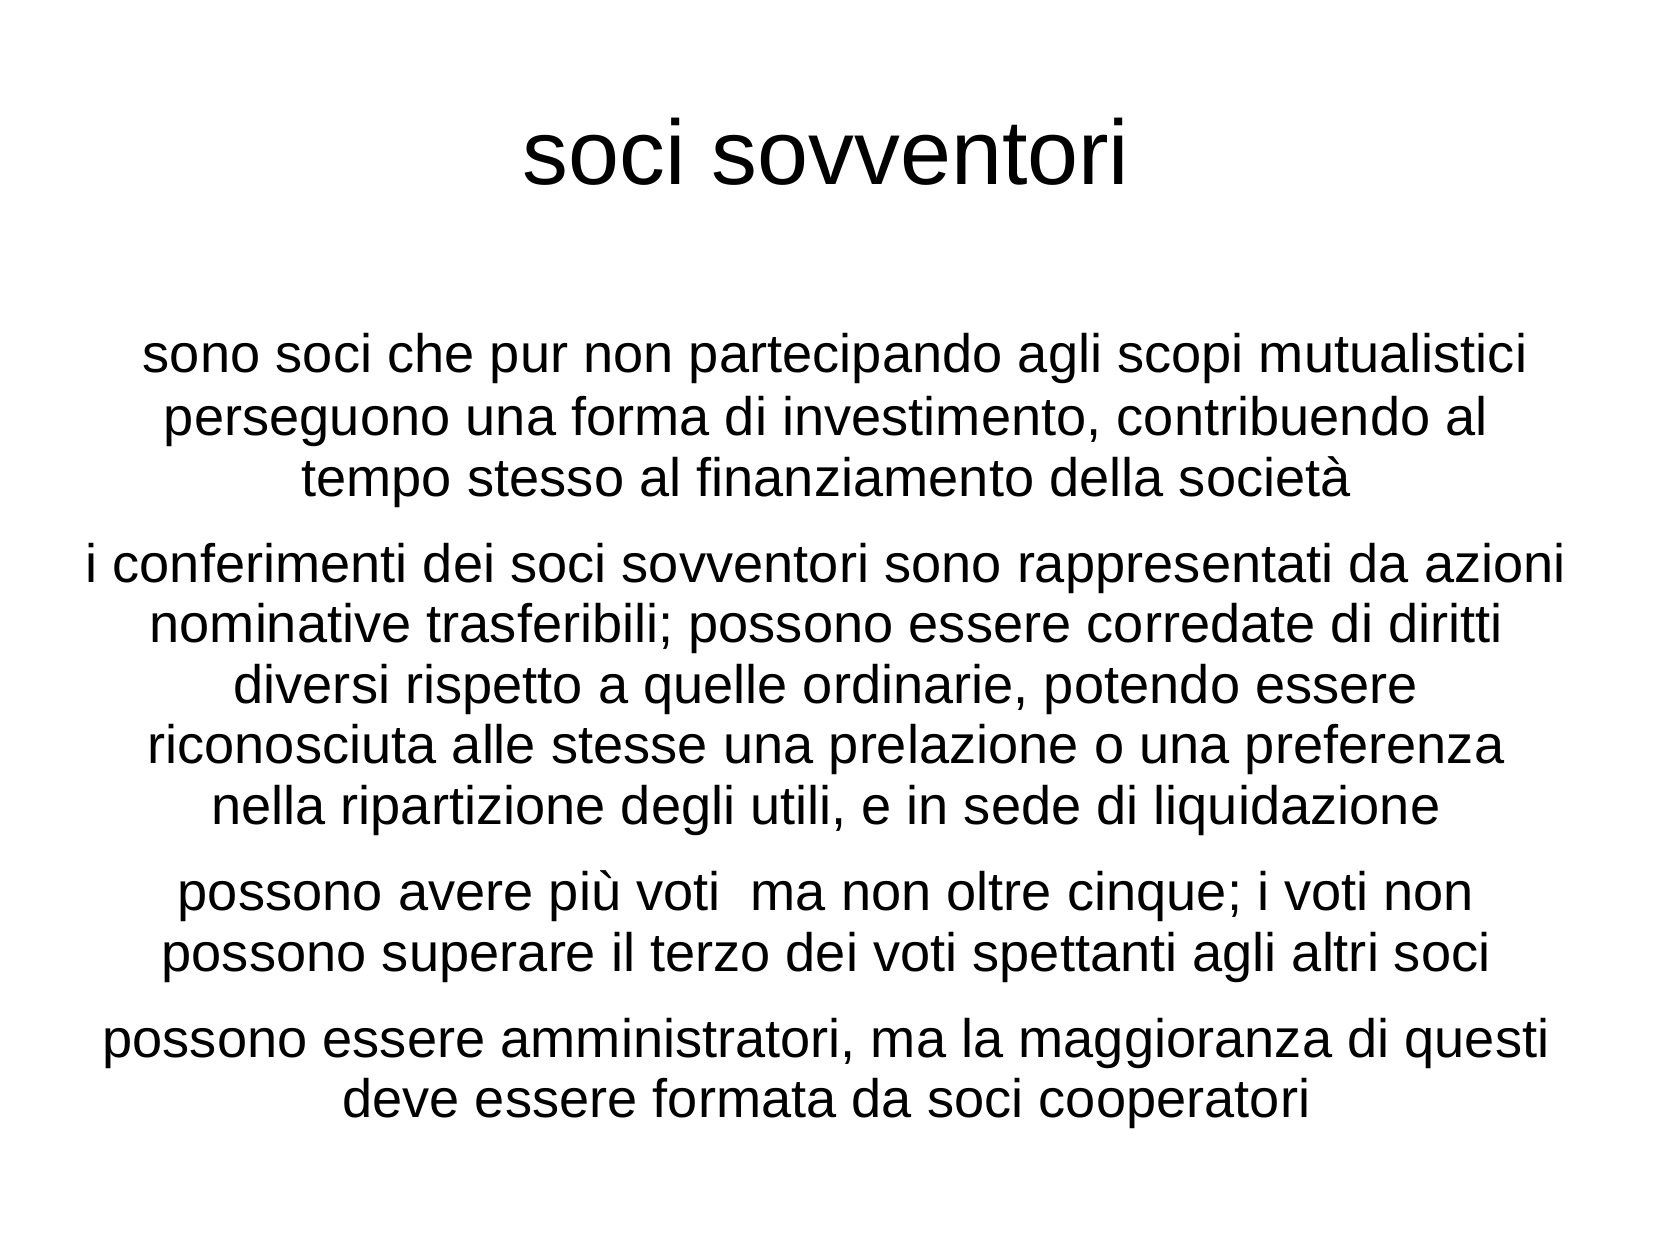

soci sovventori
# sono soci che pur non partecipando agli scopi mutualistici perseguono una forma di investimento, contribuendo al tempo stesso al finanziamento della società
i conferimenti dei soci sovventori sono rappresentati da azioni nominative trasferibili; possono essere corredate di diritti diversi rispetto a quelle ordinarie, potendo essere riconosciuta alle stesse una prelazione o una preferenza nella ripartizione degli utili, e in sede di liquidazione
possono avere più voti ma non oltre cinque; i voti non possono superare il terzo dei voti spettanti agli altri soci
possono essere amministratori, ma la maggioranza di questi deve essere formata da soci cooperatori